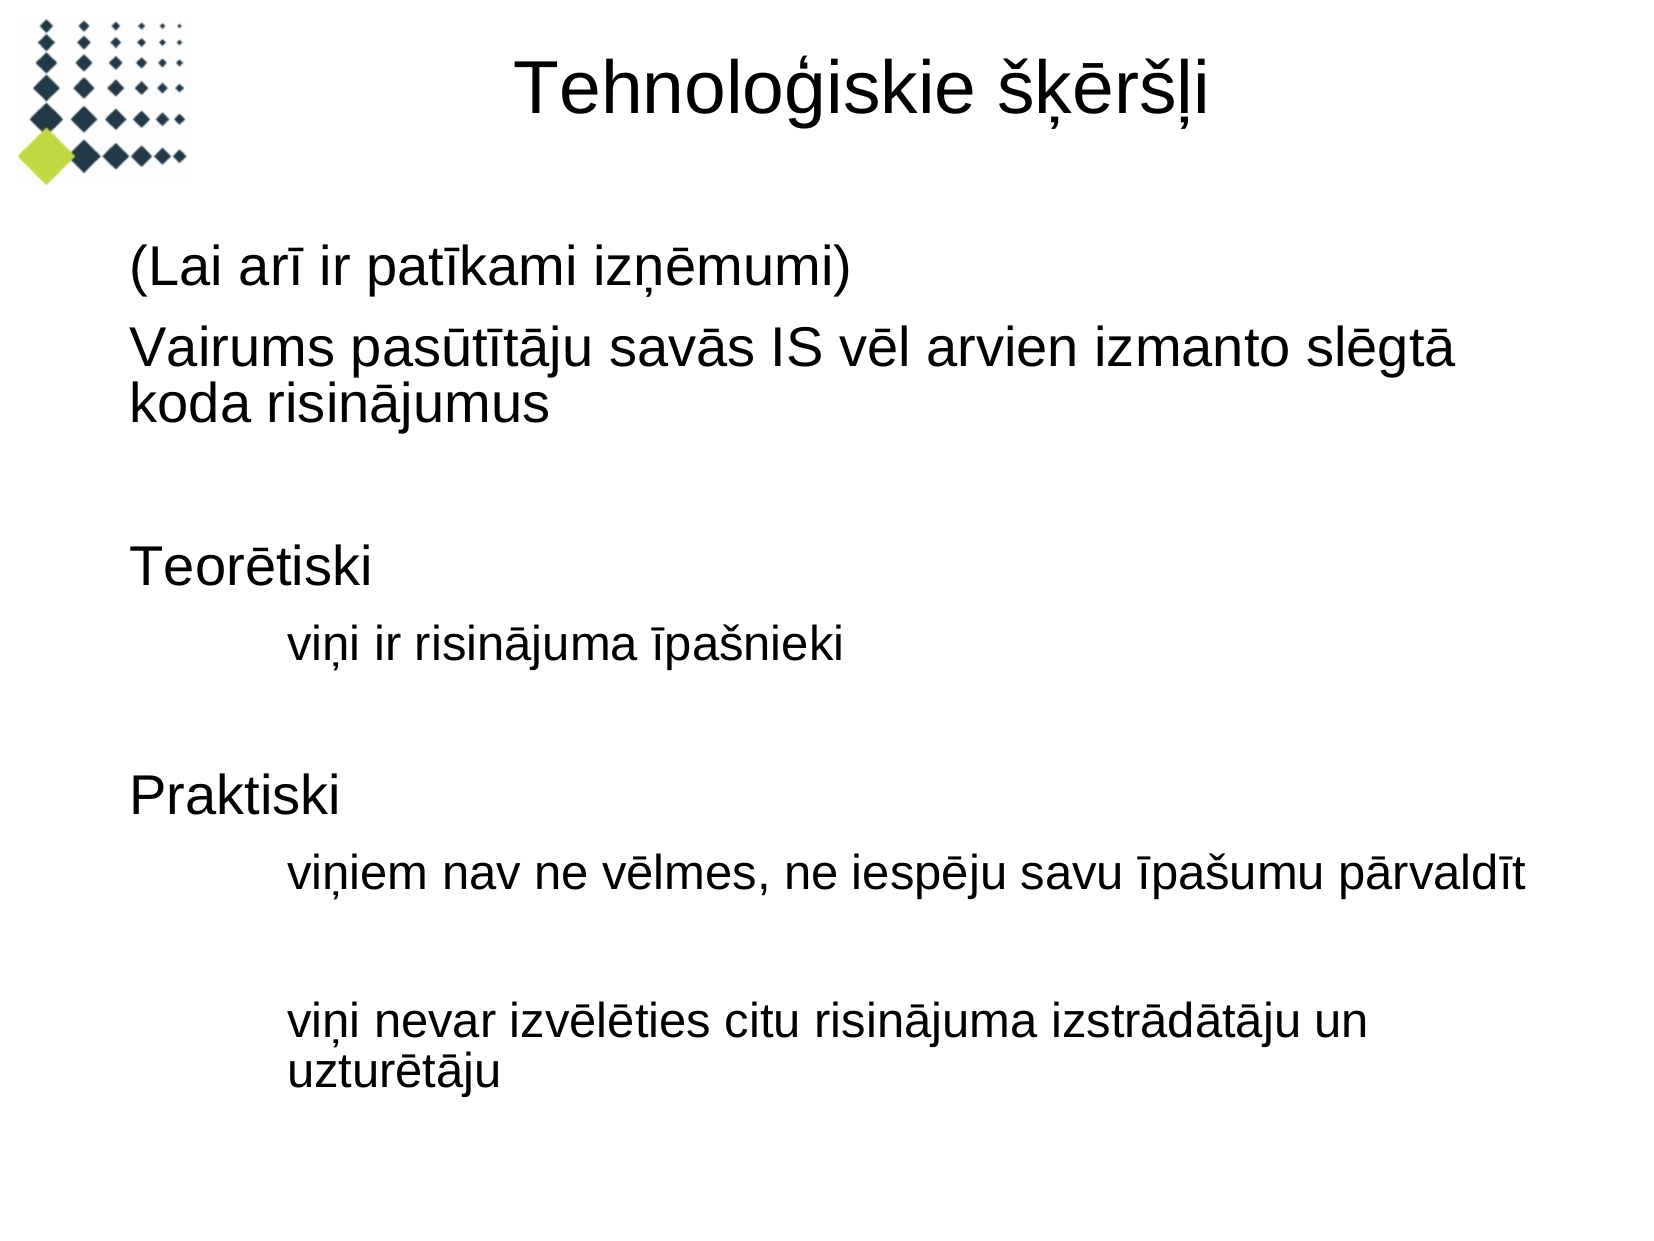

# Tehnoloģiskie šķēršļi
(Lai arī ir patīkami izņēmumi)
Vairums pasūtītāju savās IS vēl arvien izmanto slēgtā koda risinājumus
Teorētiski
viņi ir risinājuma īpašnieki
Praktiski
viņiem nav ne vēlmes, ne iespēju savu īpašumu pārvaldīt
viņi nevar izvēlēties citu risinājuma izstrādātāju un uzturētāju